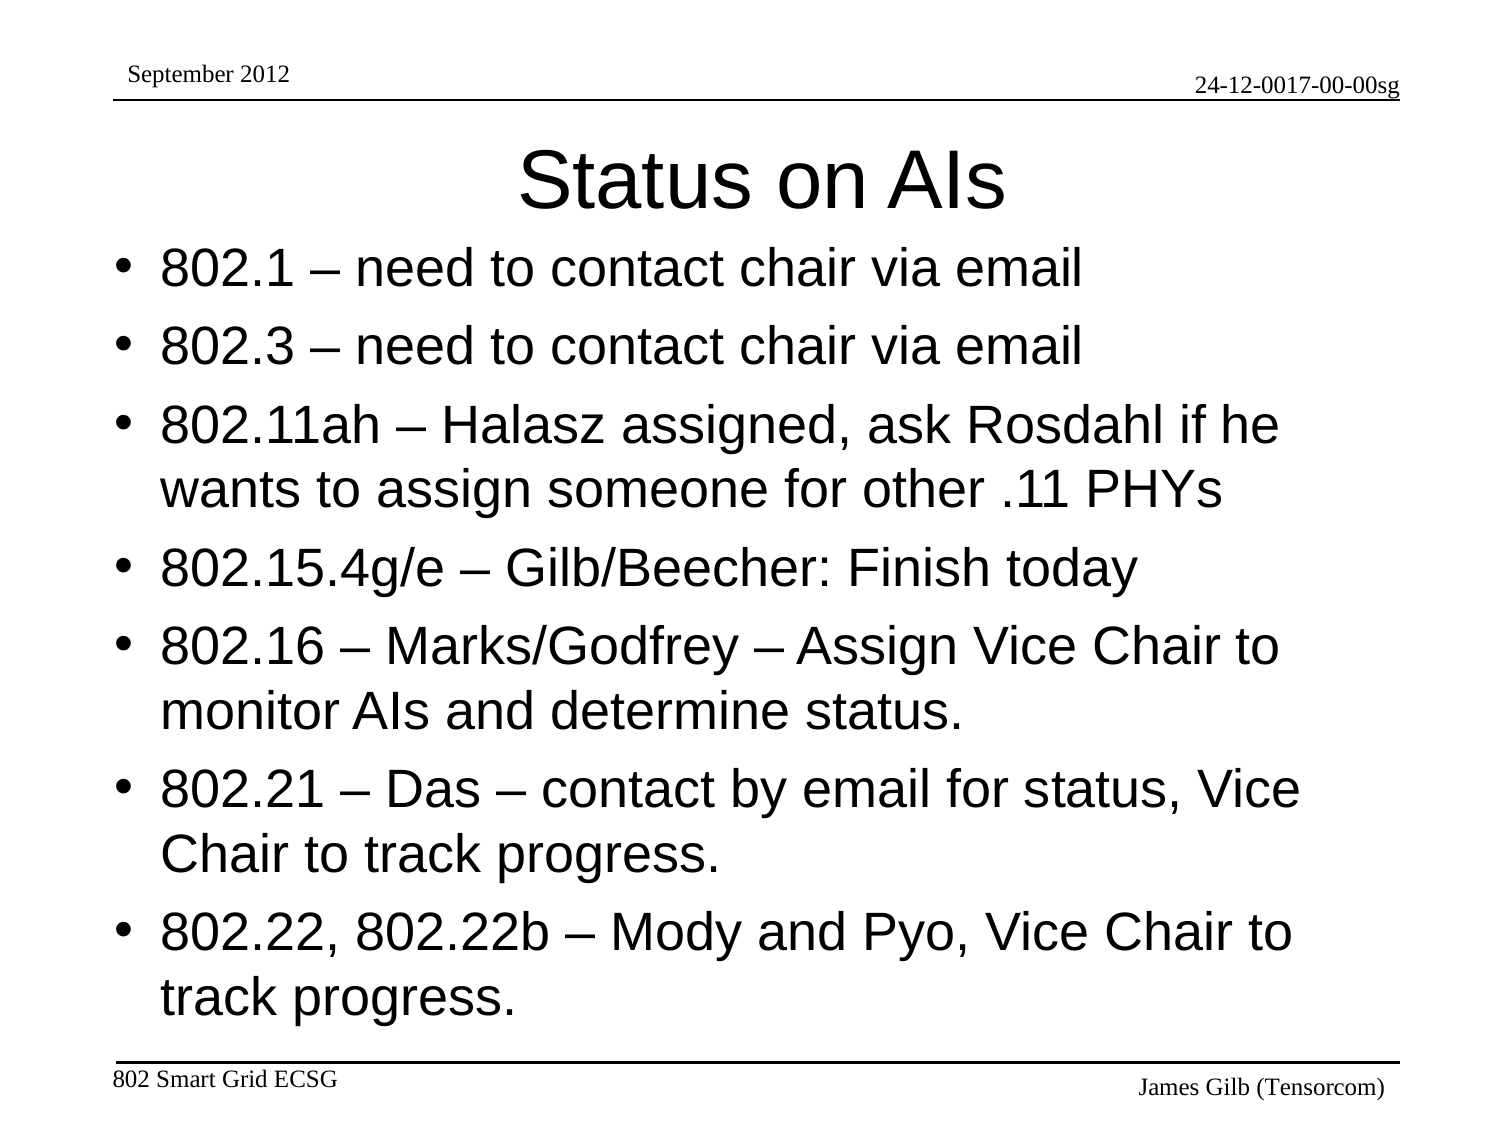

# Status on AIs
802.1 – need to contact chair via email
802.3 – need to contact chair via email
802.11ah – Halasz assigned, ask Rosdahl if he wants to assign someone for other .11 PHYs
802.15.4g/e – Gilb/Beecher: Finish today
802.16 – Marks/Godfrey – Assign Vice Chair to monitor AIs and determine status.
802.21 – Das – contact by email for status, Vice Chair to track progress.
802.22, 802.22b – Mody and Pyo, Vice Chair to track progress.